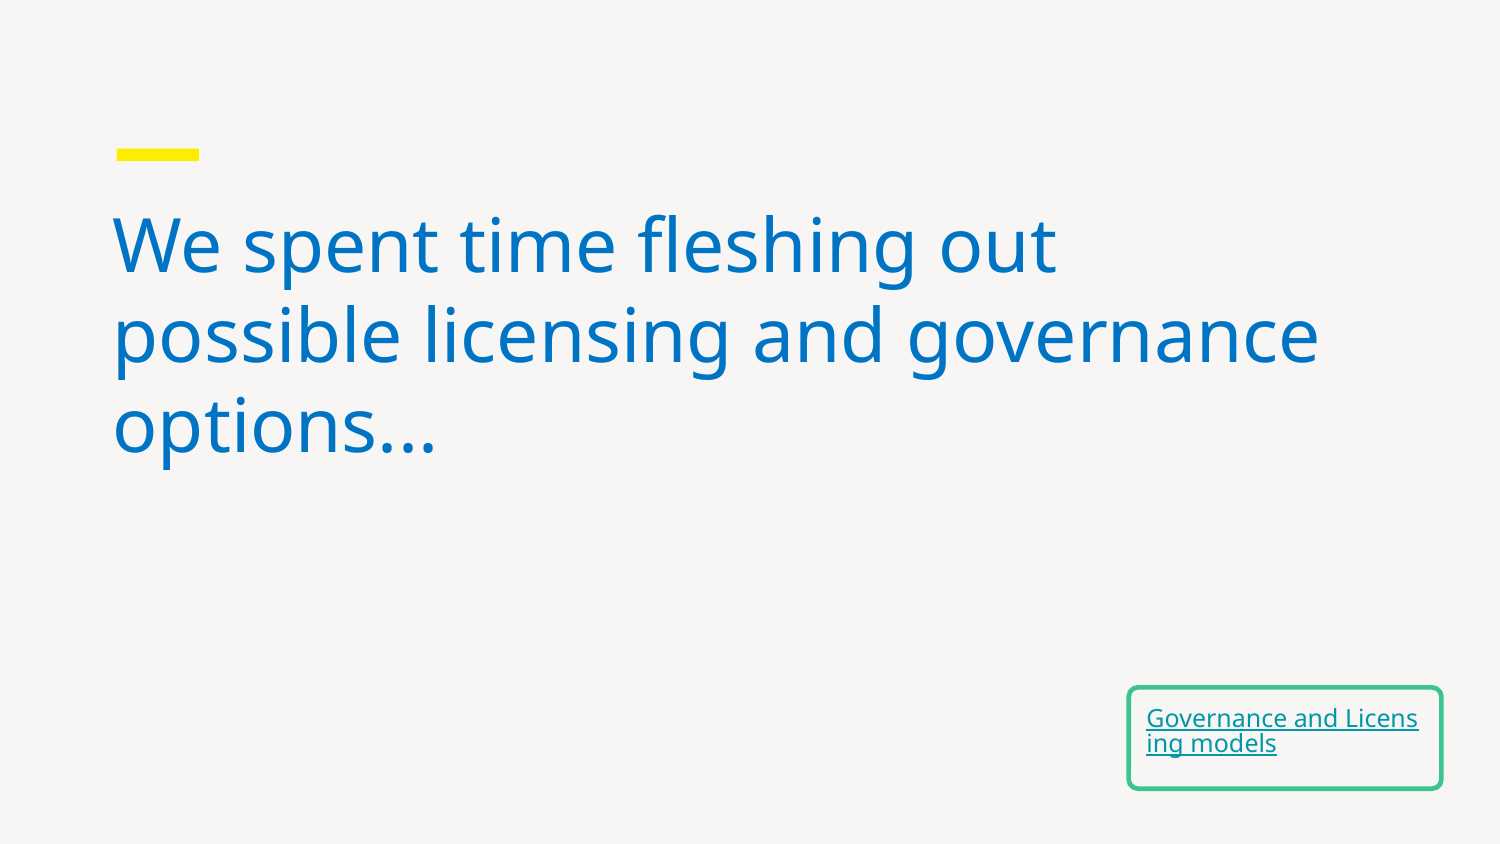

# We spent time fleshing out possible licensing and governance options...
Governance and Licensing models